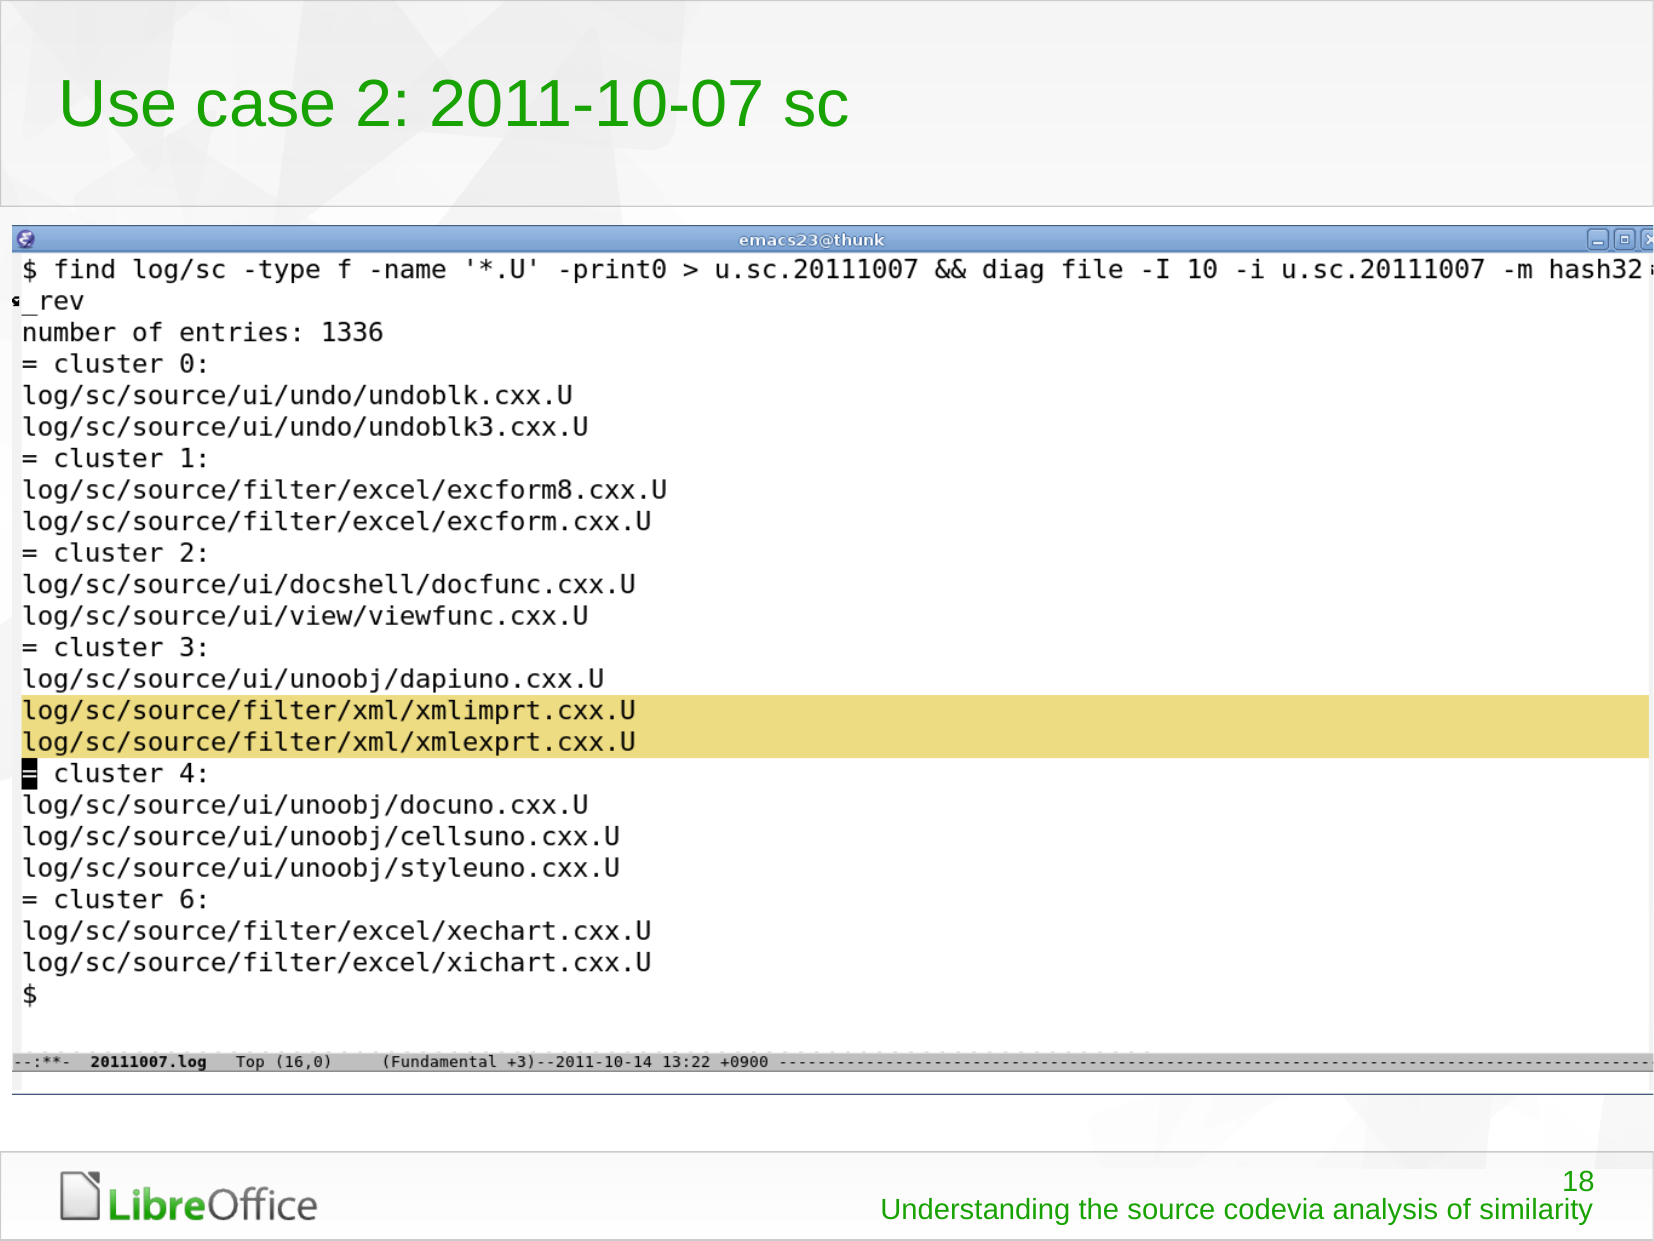

# Use case 2: 2011-10-07 sc
18
Understanding the source codevia analysis of similarity